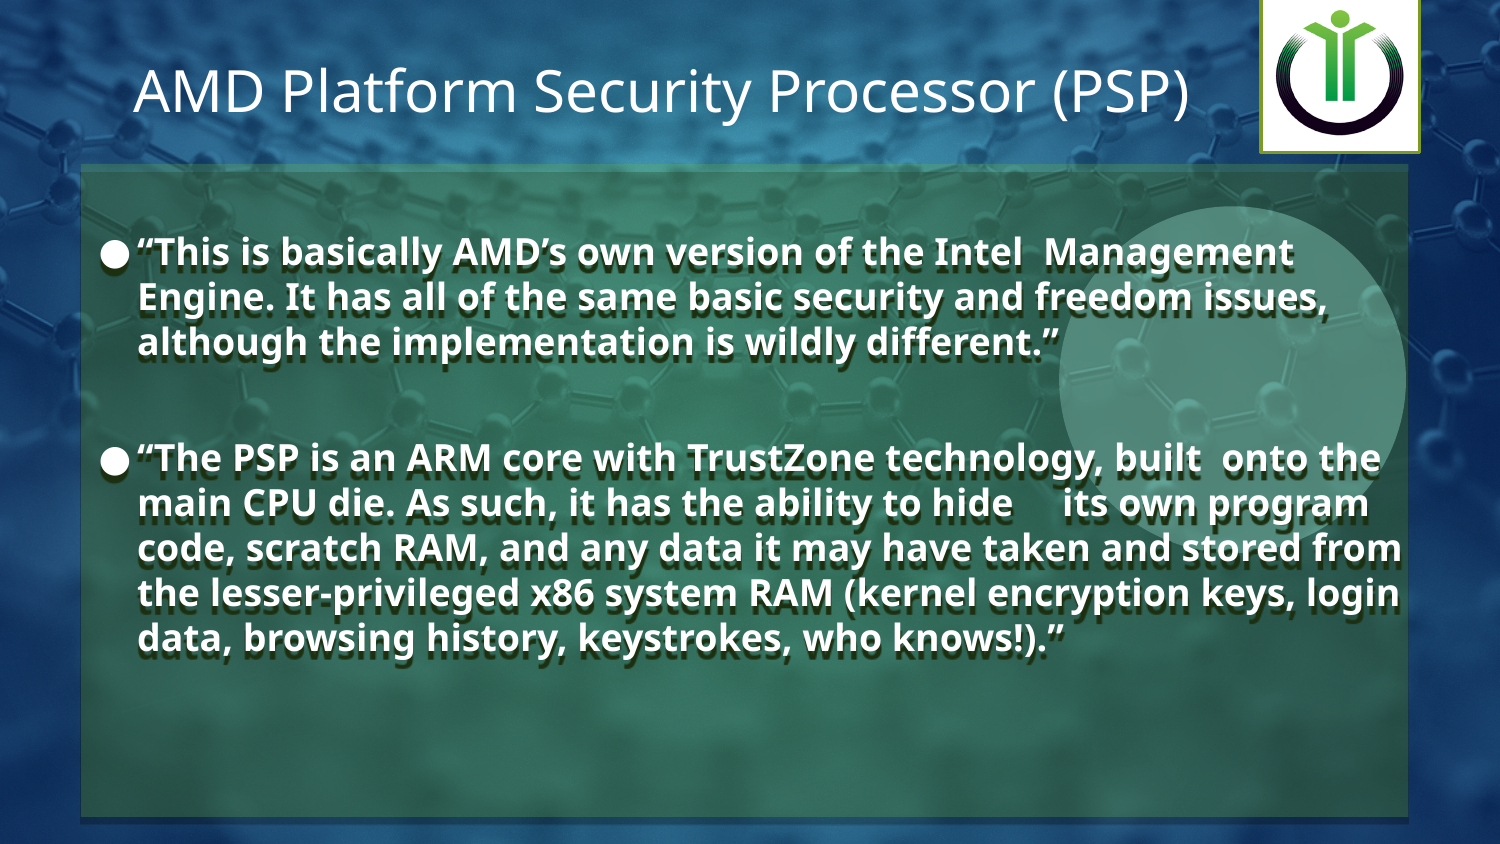

AMD Platform Security Processor (PSP)
“This is basically AMD’s own version of the Intel Management Engine. It has all of the same basic security and freedom issues, although the implementation is wildly different.”
“The PSP is an ARM core with TrustZone technology, built onto the main CPU die. As such, it has the ability to hide its own program code, scratch RAM, and any data it may have taken and stored from the lesser-privileged x86 system RAM (kernel encryption keys, login data, browsing history, keystrokes, who knows!).”